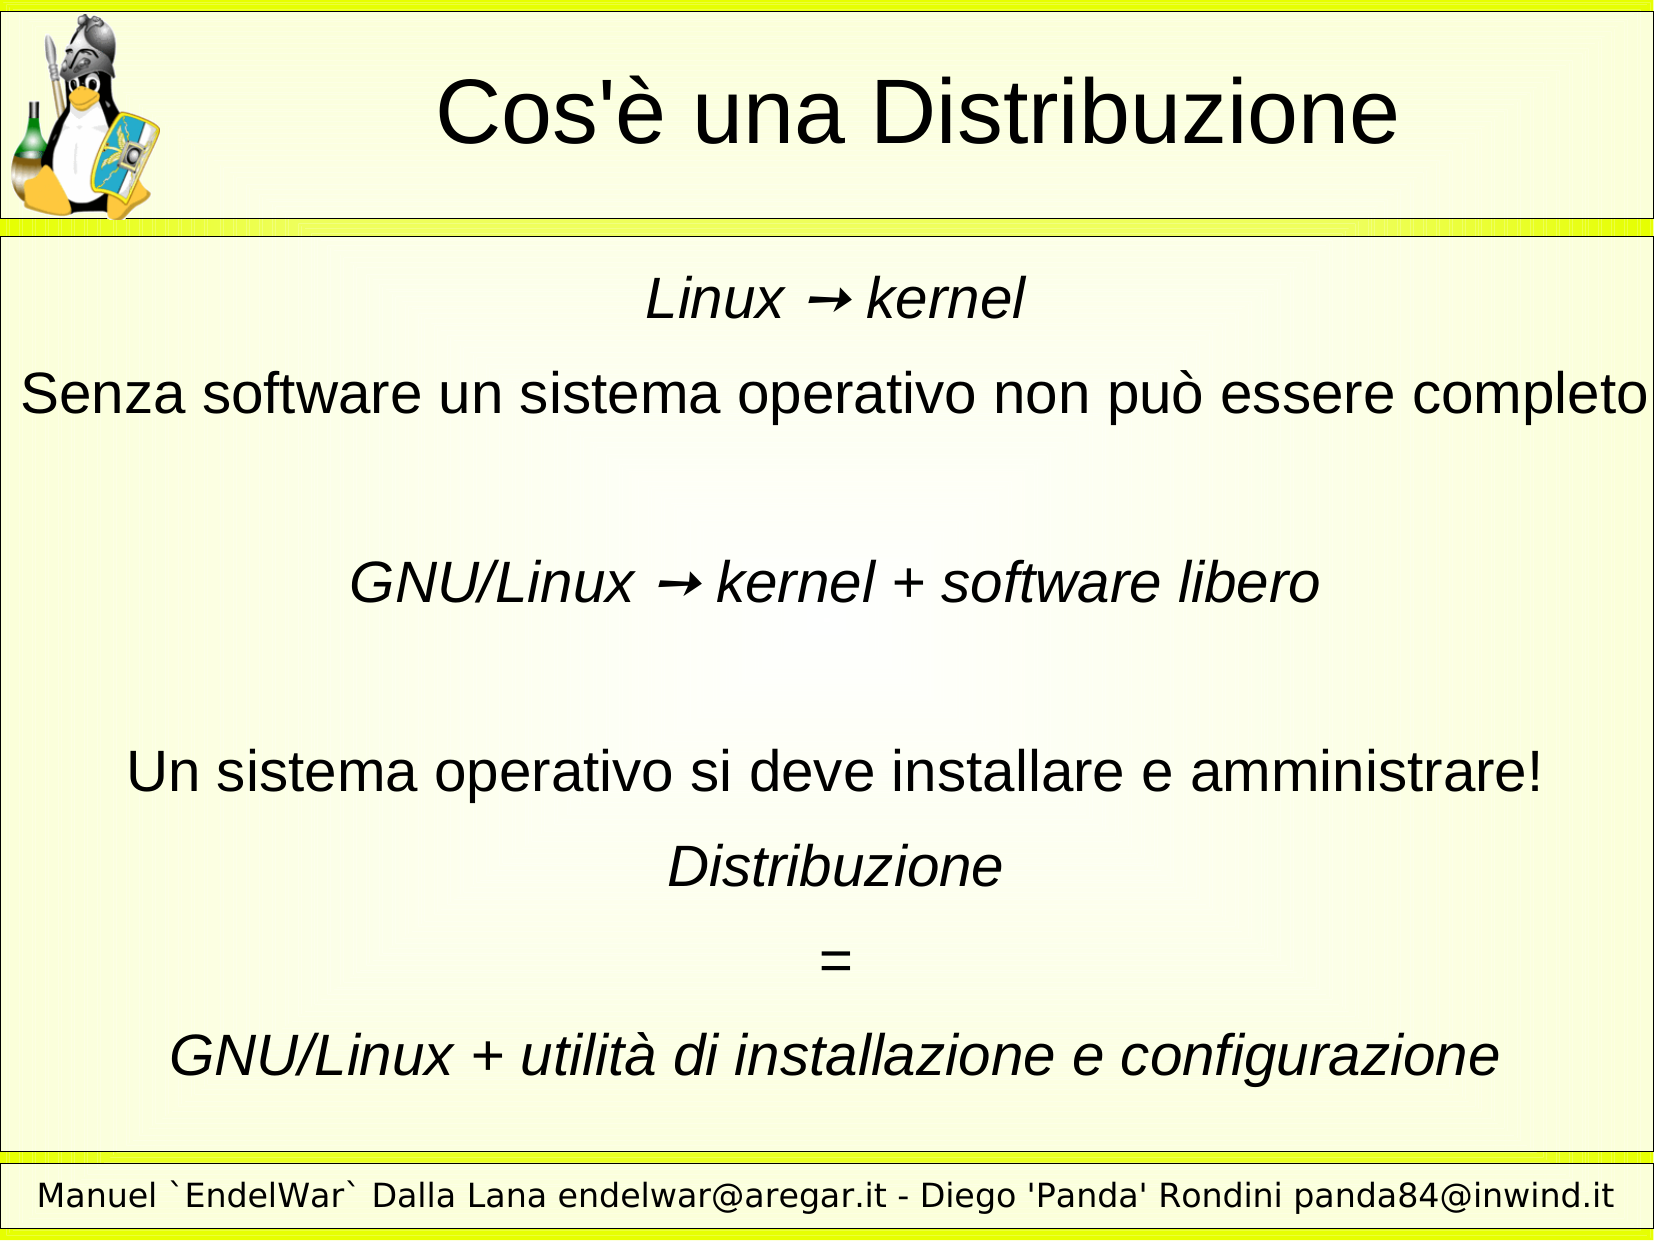

# Cos'è una Distribuzione
Linux  kernel
Senza software un sistema operativo non può essere completo
GNU/Linux  kernel + software libero
Un sistema operativo si deve installare e amministrare!
Distribuzione
=
GNU/Linux + utilità di installazione e configurazione